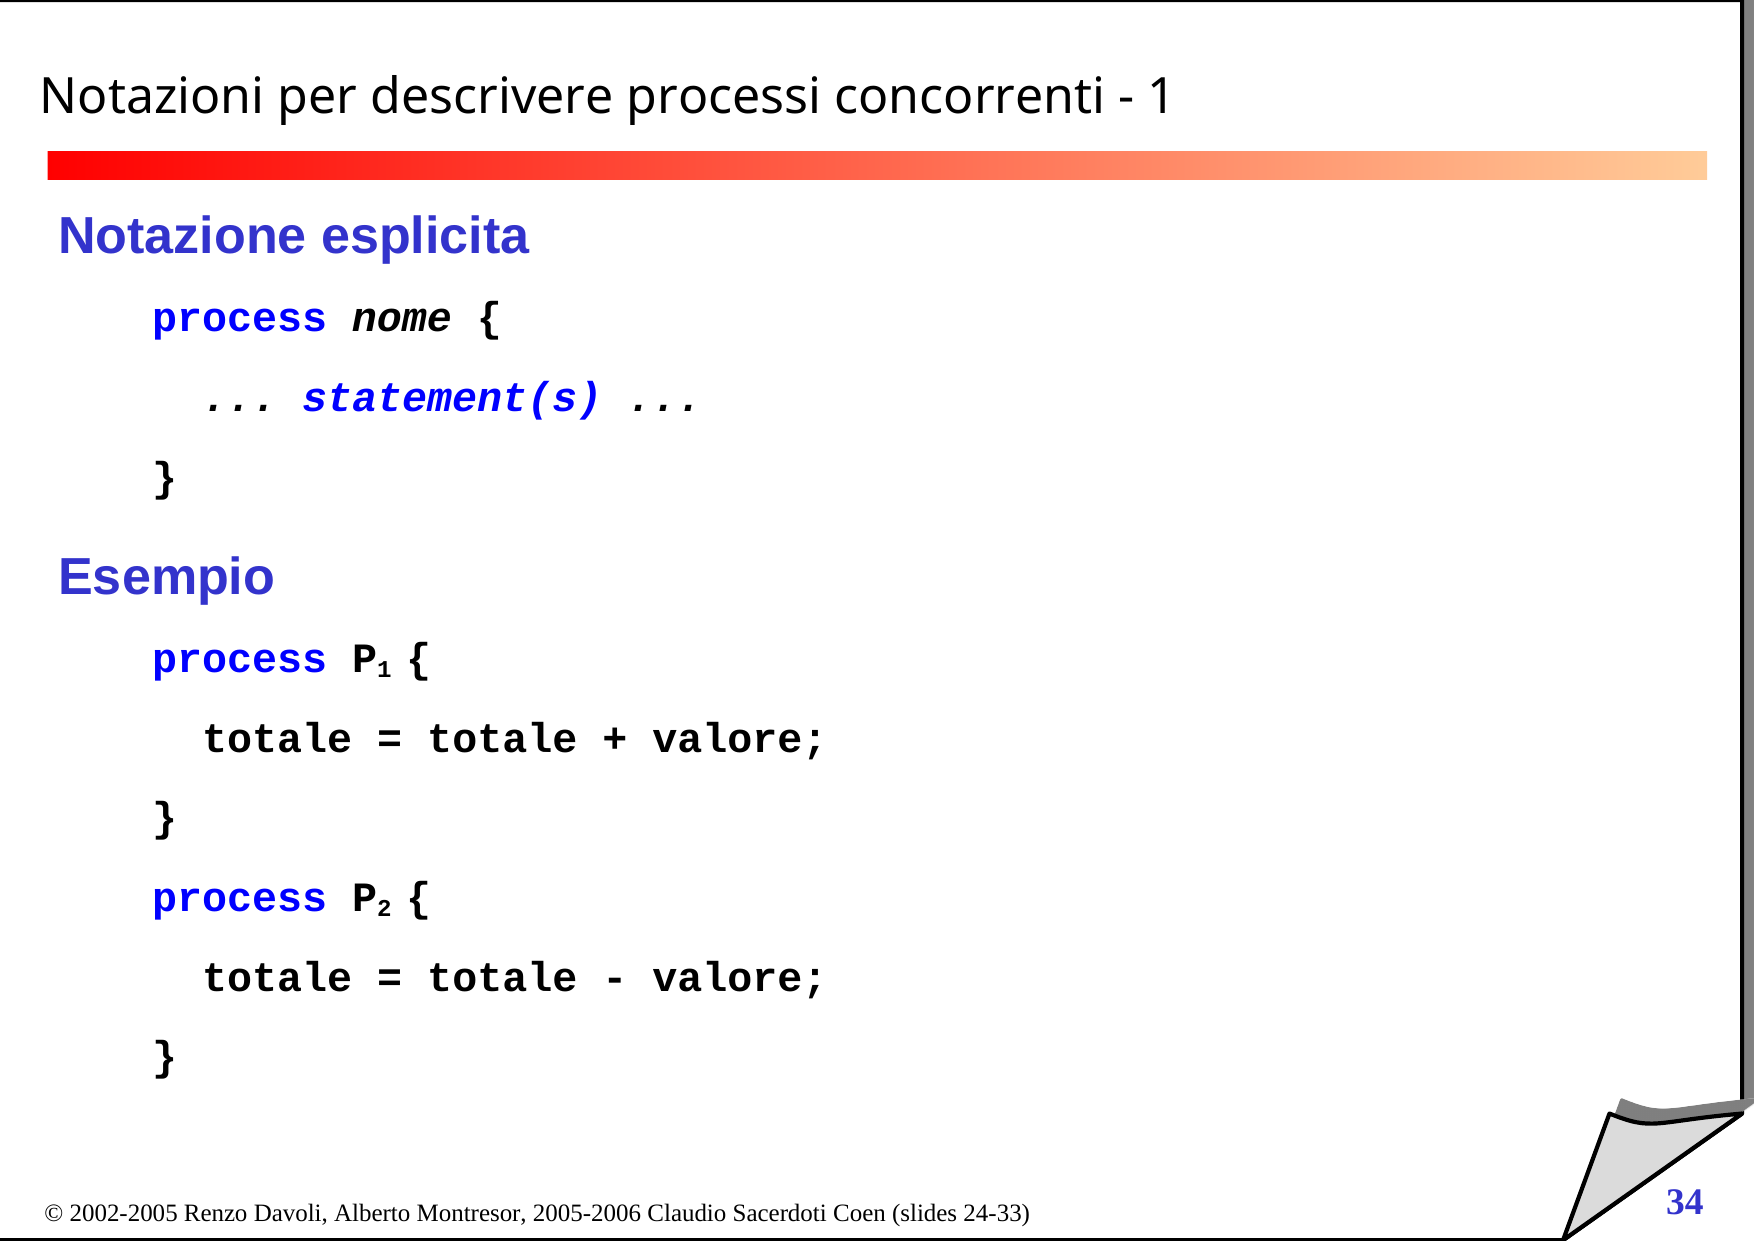

# Notazioni per descrivere processi concorrenti - 1
Notazione esplicita
process nome {
 ... statement(s) ...
}
Esempio
process P1 {
 totale = totale + valore;
}
process P2 {
 totale = totale - valore;
}